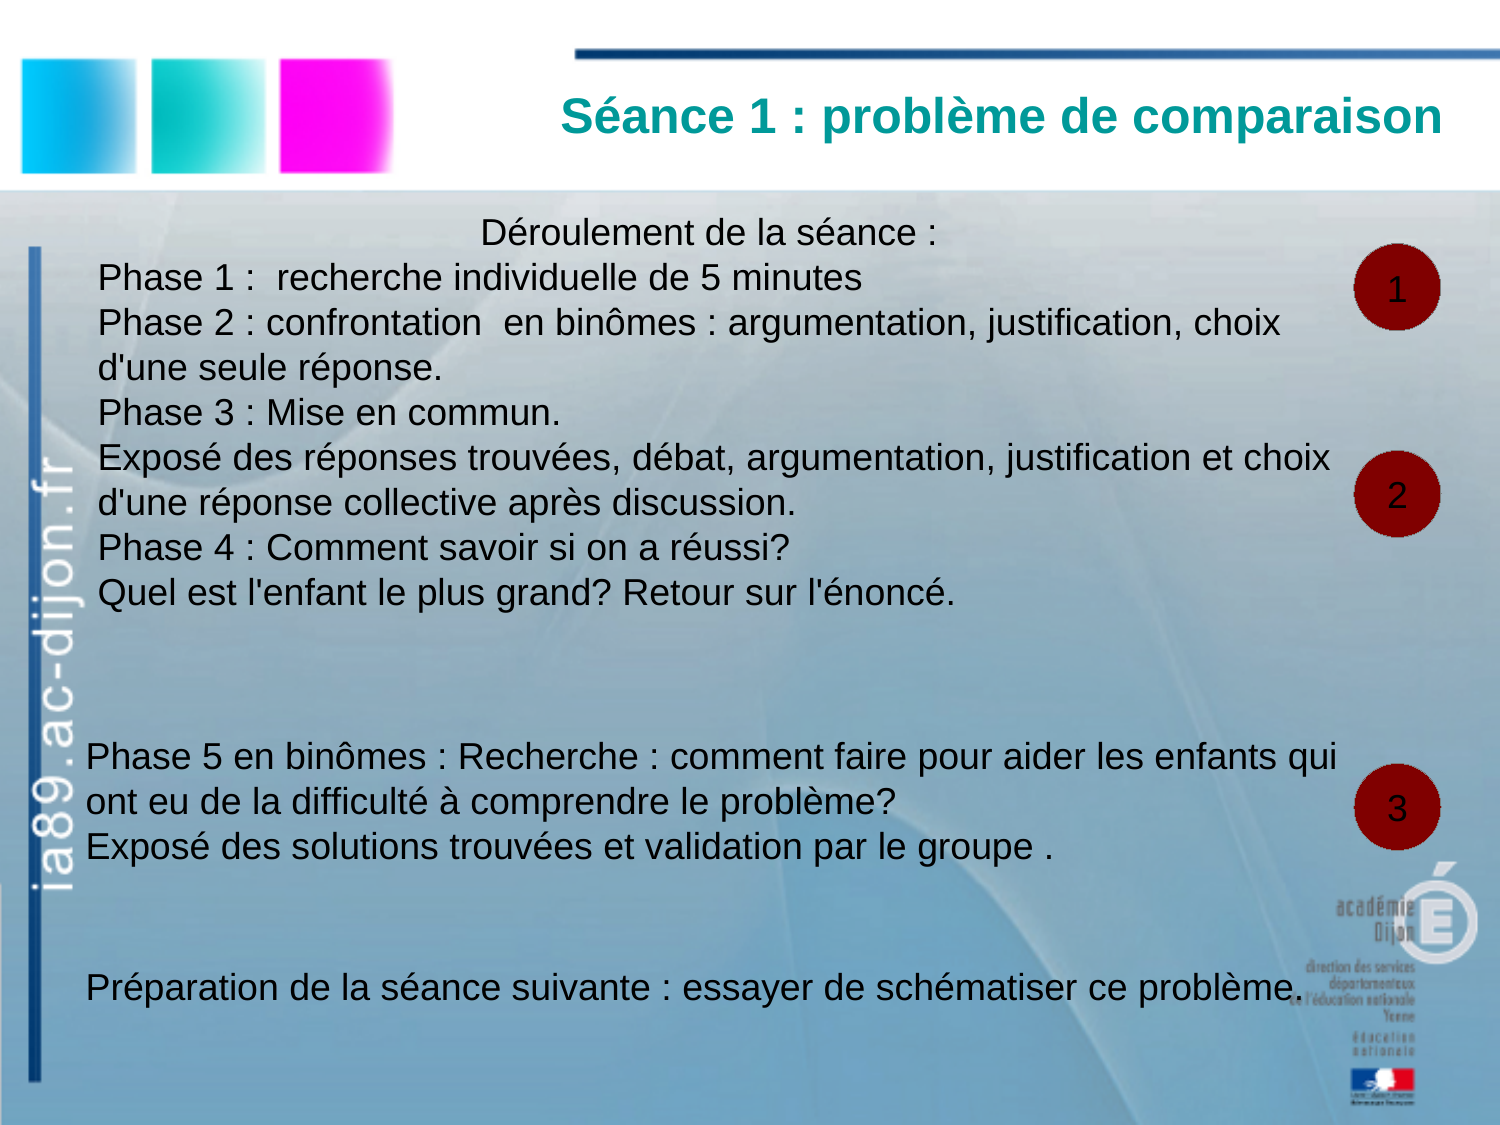

# Séance 1 : problème de comparaison
Déroulement de la séance :
Phase 1 : recherche individuelle de 5 minutes
Phase 2 : confrontation en binômes : argumentation, justification, choix d'une seule réponse.
Phase 3 : Mise en commun.
Exposé des réponses trouvées, débat, argumentation, justification et choix d'une réponse collective après discussion.
Phase 4 : Comment savoir si on a réussi?
Quel est l'enfant le plus grand? Retour sur l'énoncé.
1
2
Phase 5 en binômes : Recherche : comment faire pour aider les enfants qui ont eu de la difficulté à comprendre le problème?
Exposé des solutions trouvées et validation par le groupe .
3
Préparation de la séance suivante : essayer de schématiser ce problème.